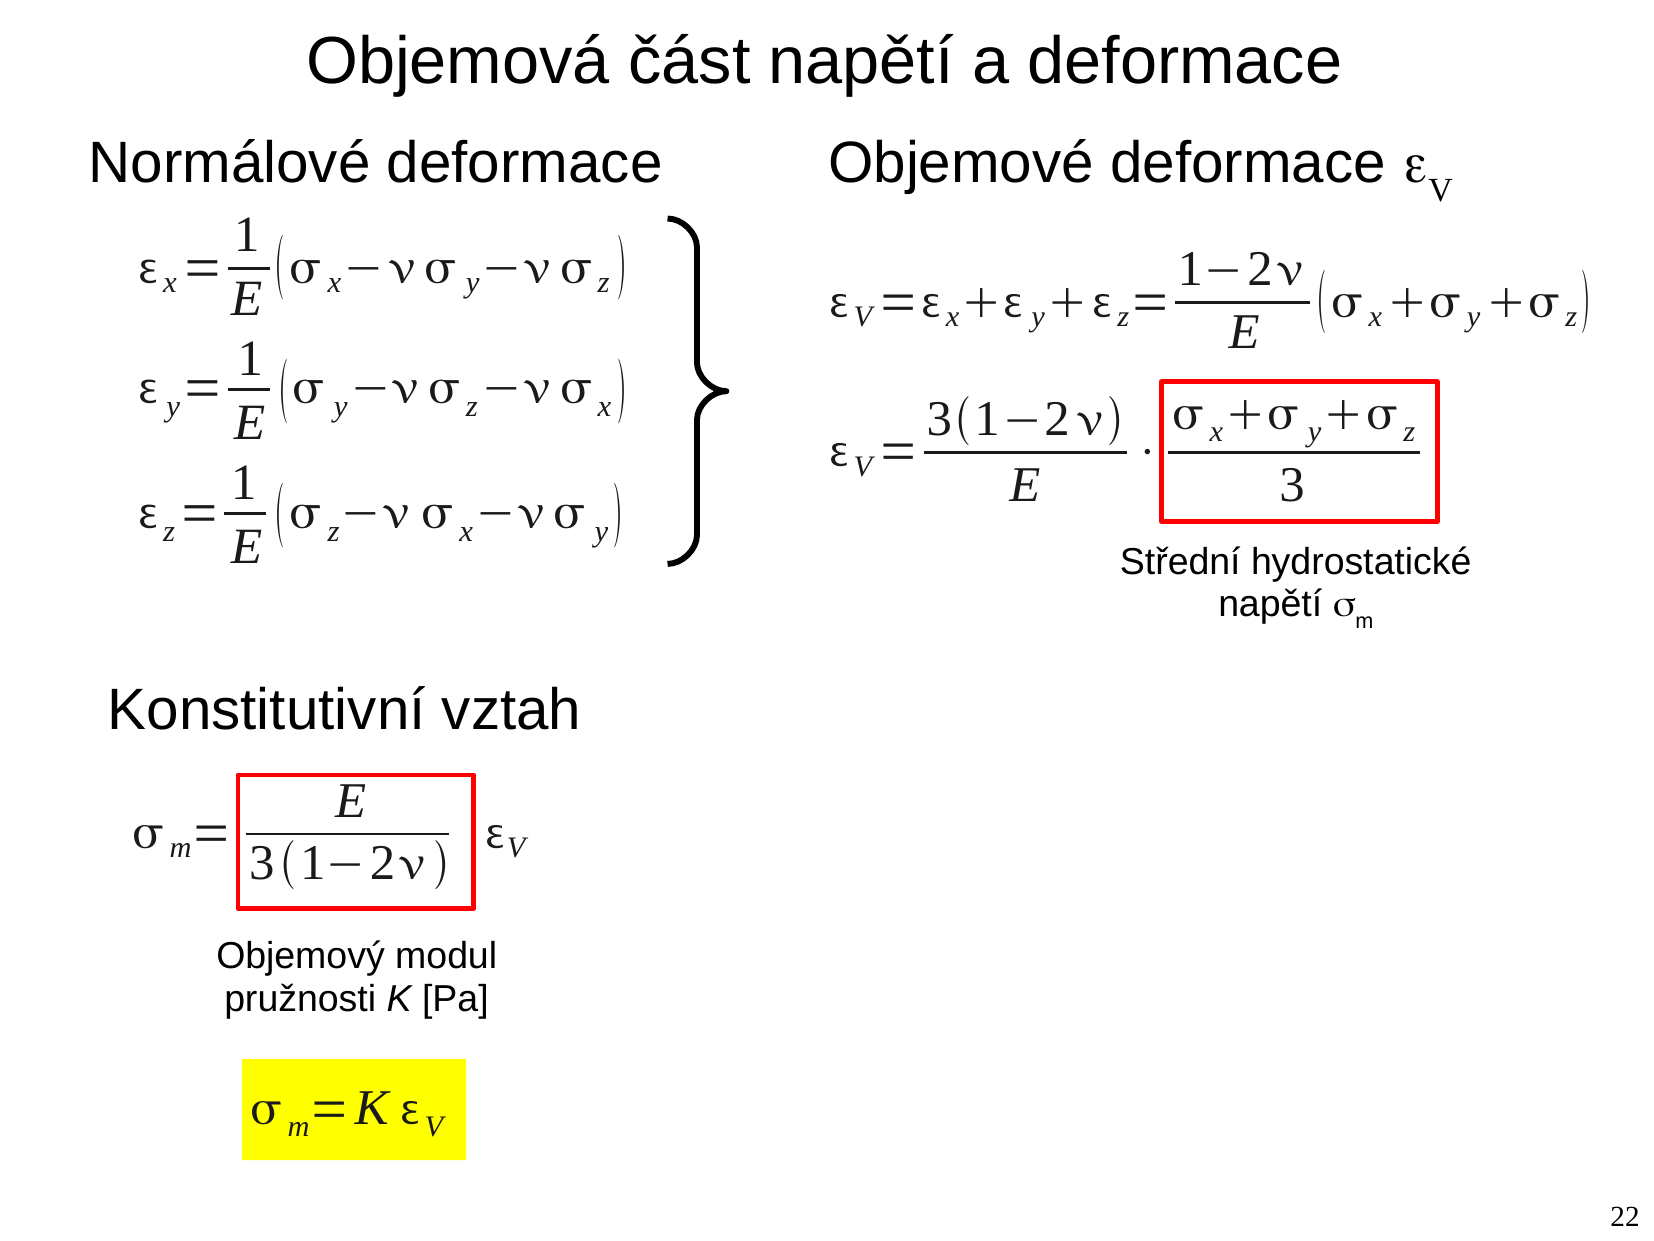

# Objemová část napětí a deformace
Normálové deformace		 Objemové deformace eV
Střední hydrostatické napětí sm
Konstitutivní vztah
Objemový modul pružnosti K [Pa]
22